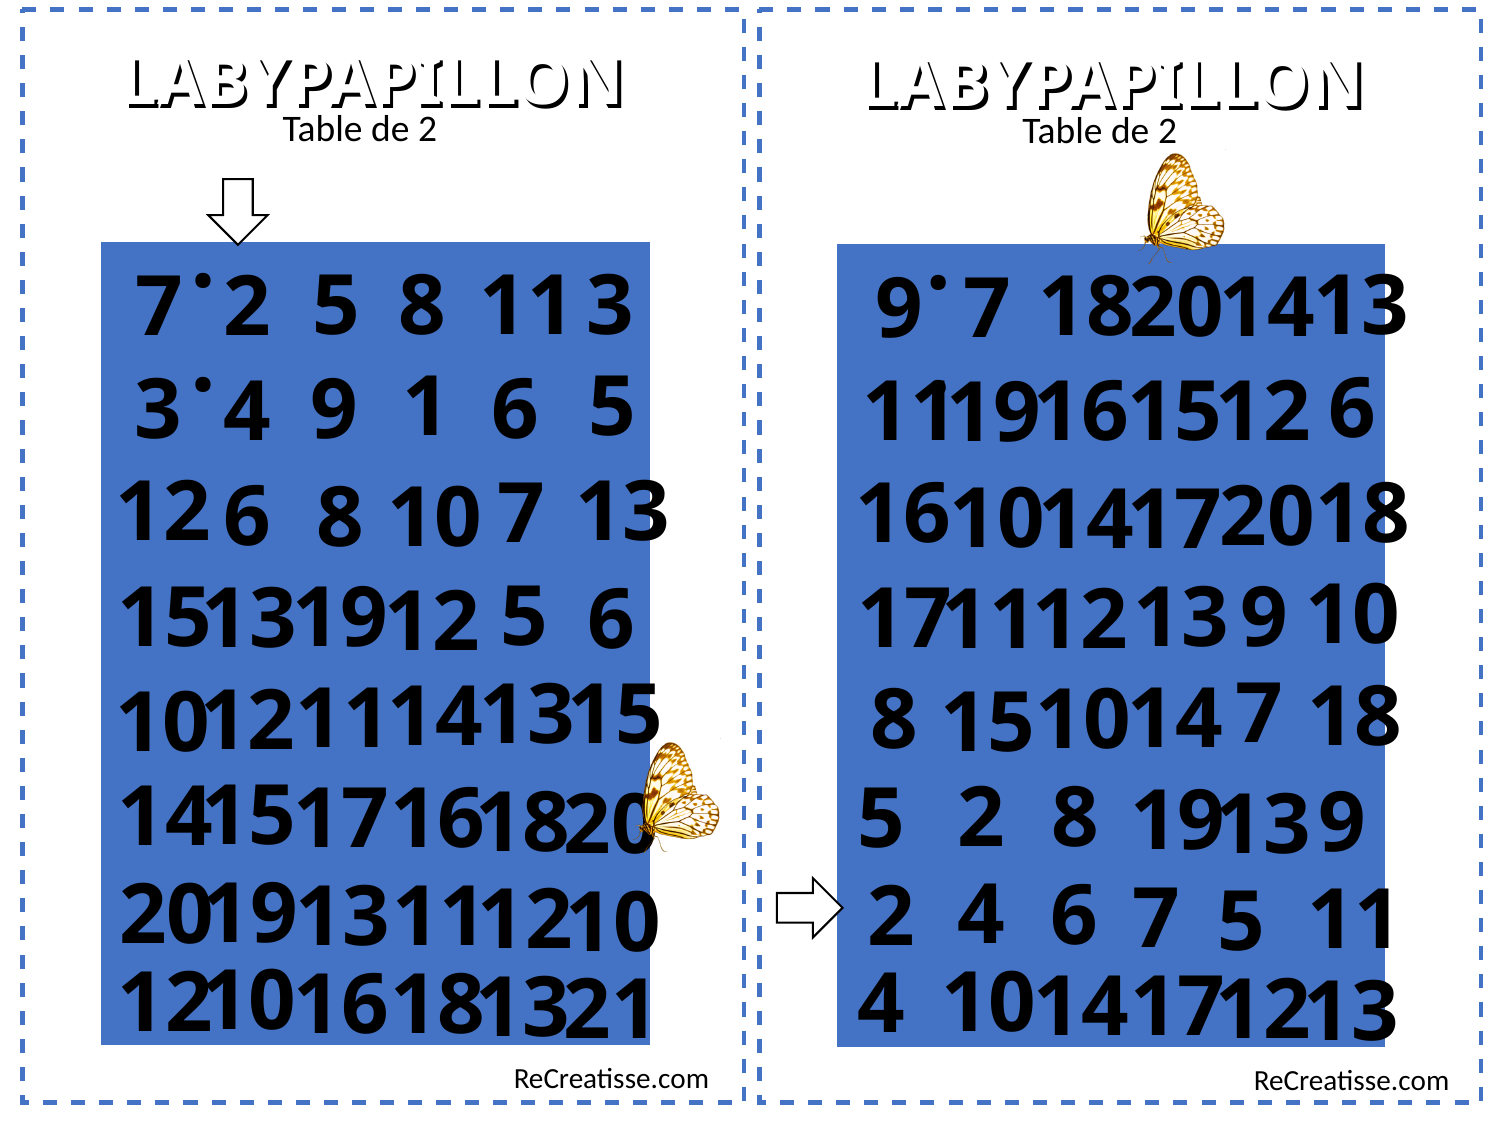

LABYPAPILLON
LABYPAPILLON
Table de 2
Table de 2
| | | | | | |
| --- | --- | --- | --- | --- | --- |
| | | | | | |
| | | | | | |
| | | | | | |
| | | | | | |
| | | | | | |
| | | | | | |
| | | | | | |
5
8
11
3
13
| | | | | | |
| --- | --- | --- | --- | --- | --- |
| | | | | | |
| | | | | | |
| | | | | | |
| | | | | | |
| | | | | | |
| | | | | | |
| | | | | | |
18
7
2
20
14
9
7
1
5
6
3
9
6
15
4
11
16
12
19
12
13
16
18
7
6
20
8
10
10
14
17
10
5
15
13
19
9
13
17
6
12
11
12
7
13
15
14
18
11
14
10
8
12
15
10
15
14
2
8
5
17
16
19
18
9
13
20
19
20
4
6
13
11
2
7
11
12
5
10
10
12
10
4
16
18
14
17
13
12
21
13
ReCreatisse.com
ReCreatisse.com